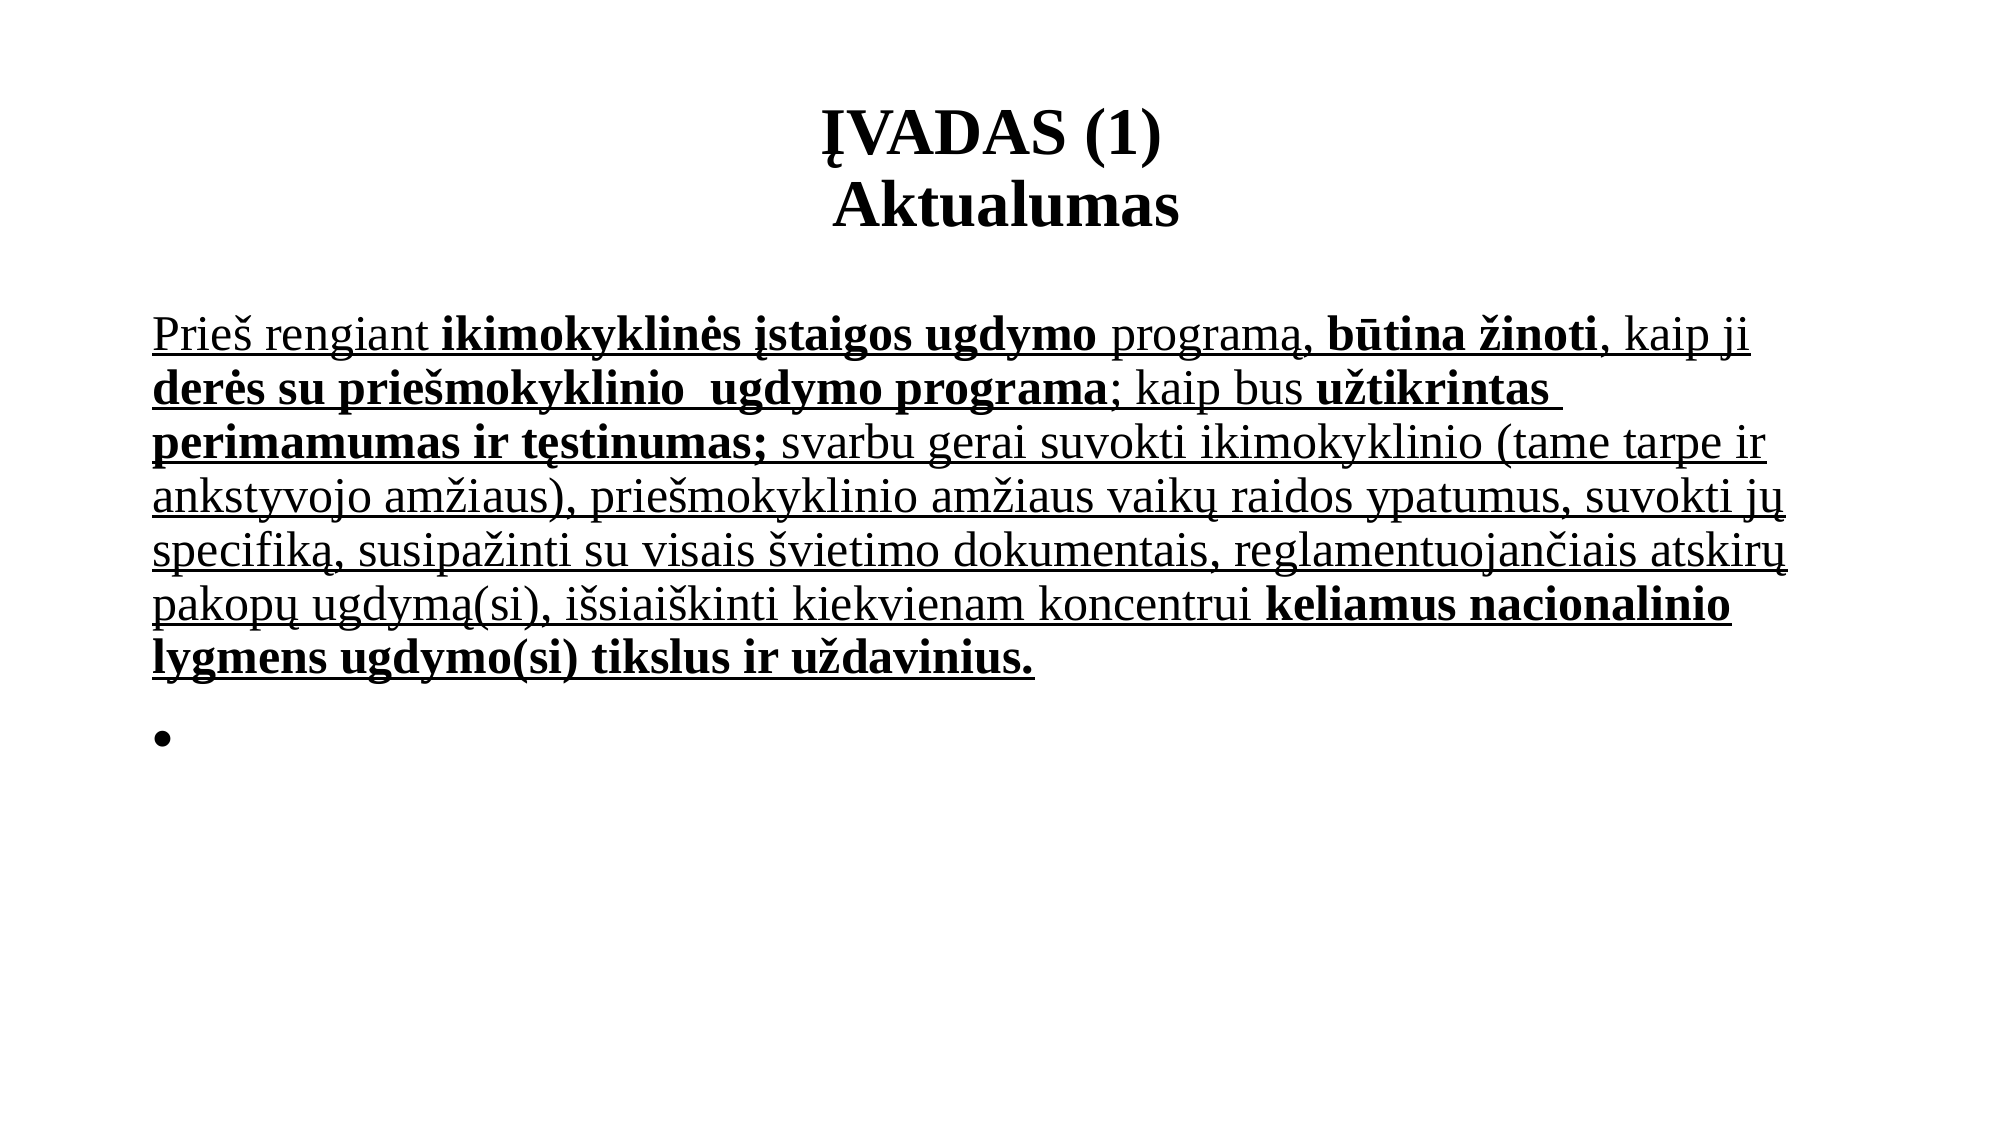

# ĮVADAS (1) Aktualumas
Prieš rengiant ikimokyklinės įstaigos ugdymo programą, būtina žinoti, kaip ji derės su priešmokyklinio ugdymo programa; kaip bus užtikrintas perimamumas ir tęstinumas; svarbu gerai suvokti ikimokyklinio (tame tarpe ir ankstyvojo amžiaus), priešmokyklinio amžiaus vaikų raidos ypatumus, suvokti jų specifiką, susipažinti su visais švietimo dokumentais, reglamentuojančiais atskirų pakopų ugdymą(si), išsiaiškinti kiekvienam koncentrui keliamus nacionalinio lygmens ugdymo(si) tikslus ir uždavinius.